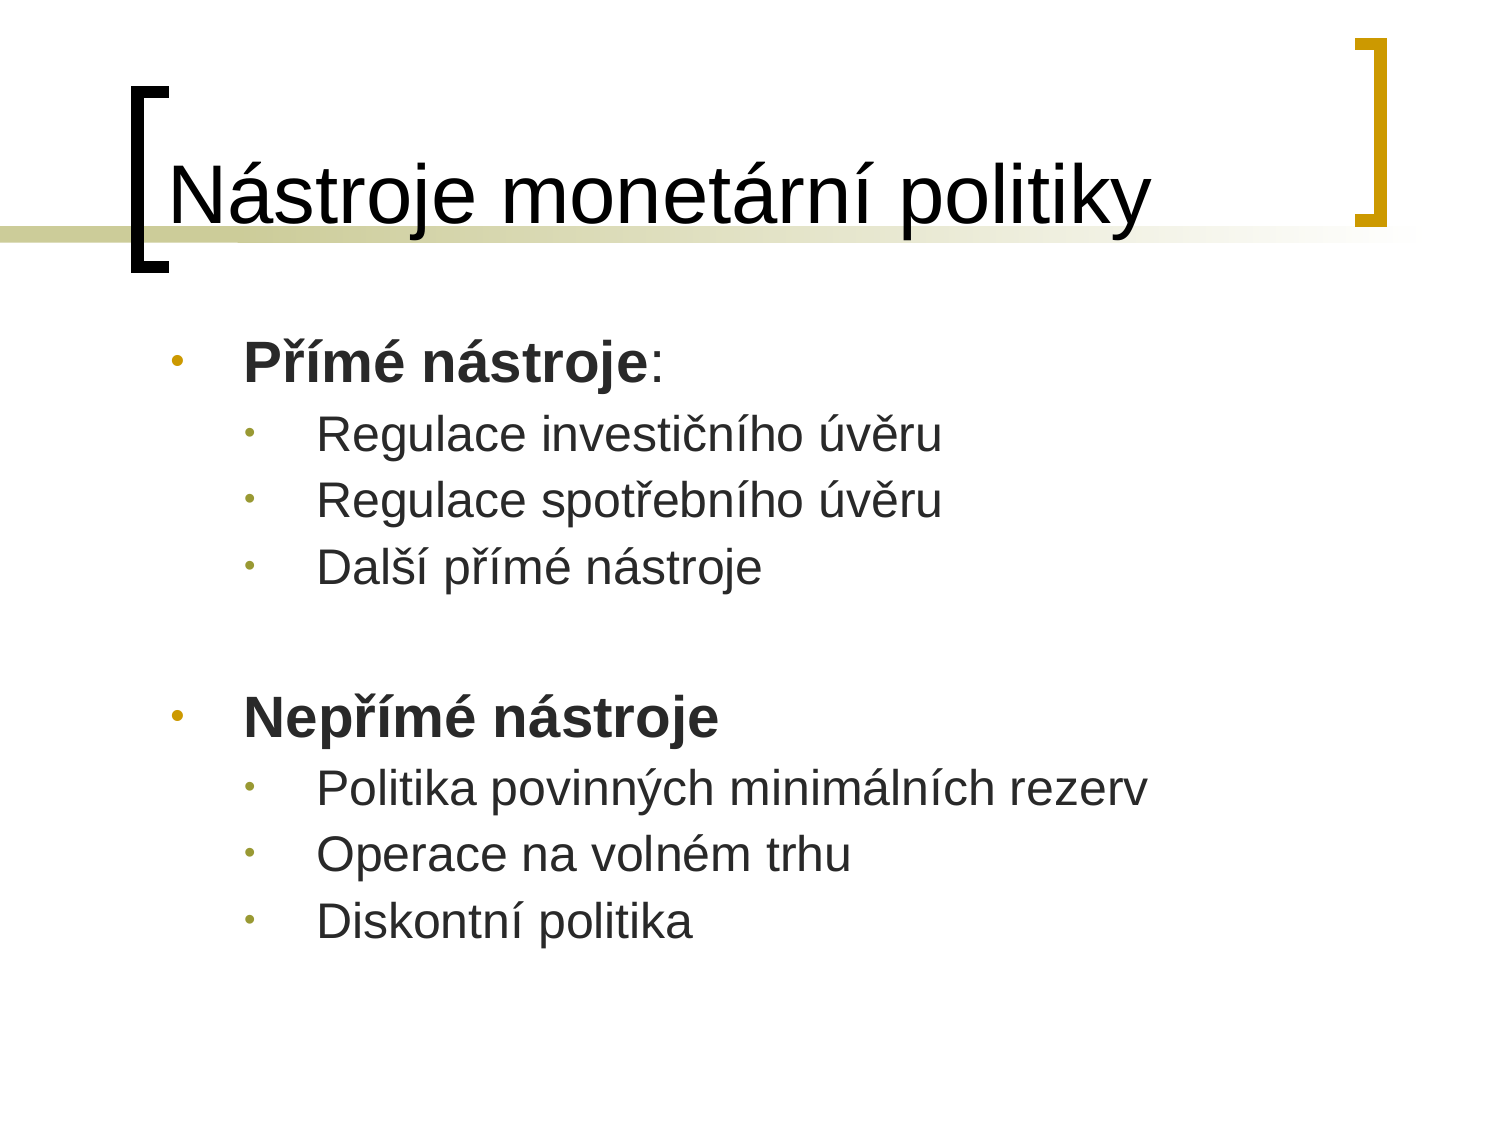

# Nástroje monetární politiky
Přímé nástroje:
Regulace investičního úvěru
Regulace spotřebního úvěru
Další přímé nástroje
Nepřímé nástroje
Politika povinných minimálních rezerv
Operace na volném trhu
Diskontní politika